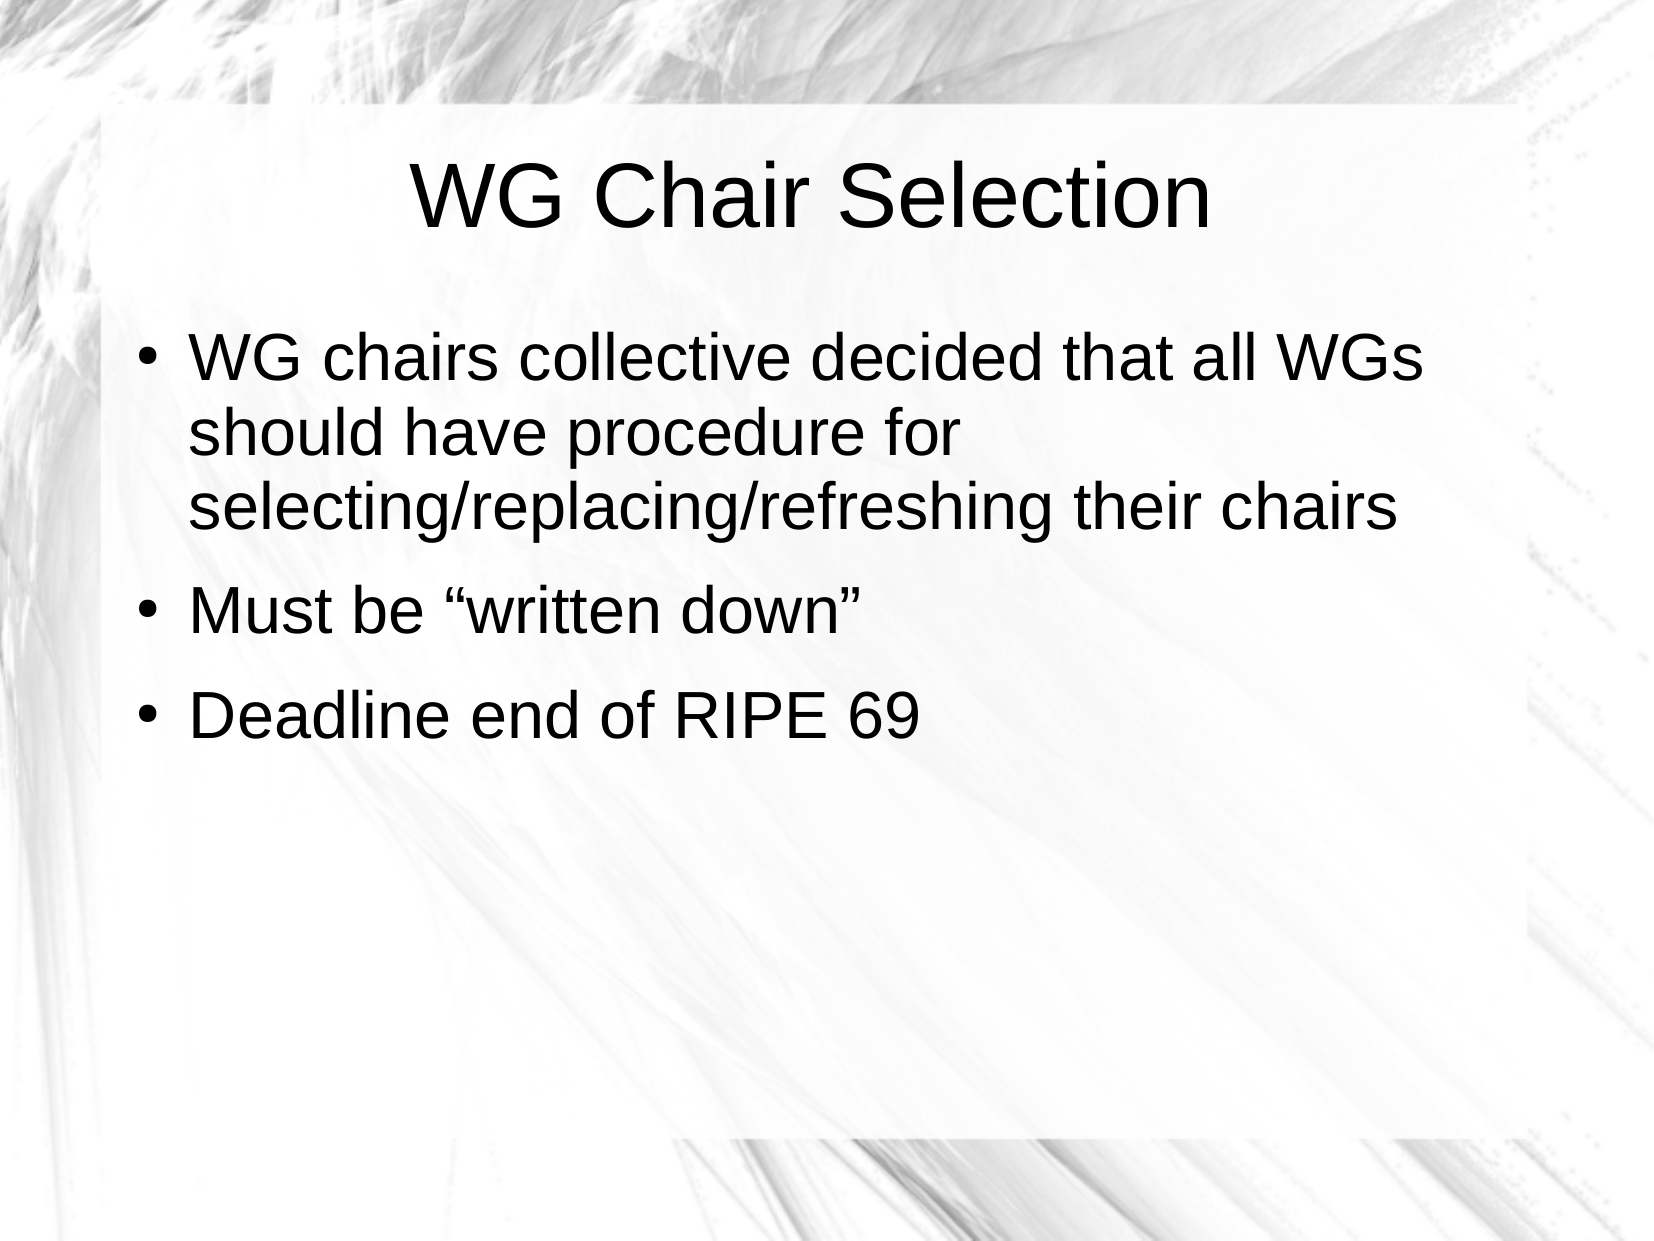

# WG Chair Selection
WG chairs collective decided that all WGs should have procedure for selecting/replacing/refreshing their chairs
Must be “written down”
Deadline end of RIPE 69